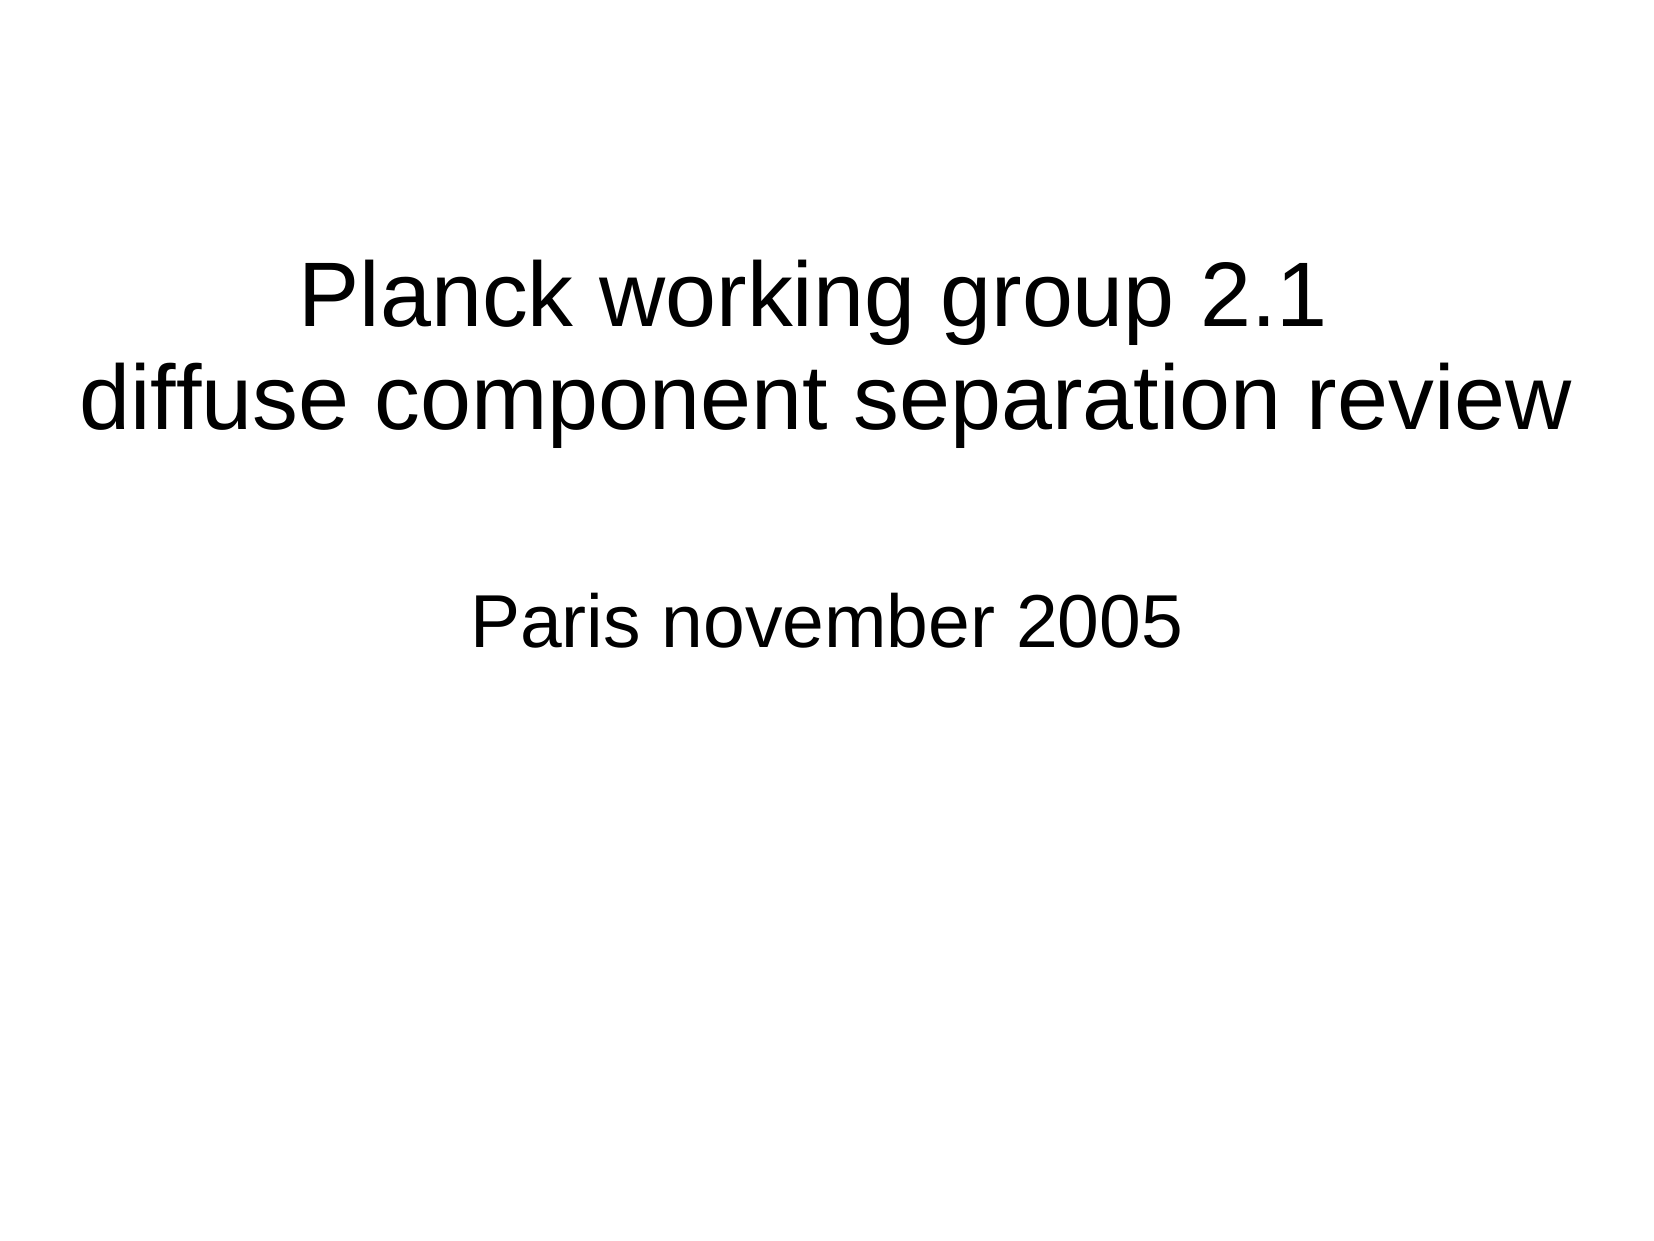

# Planck working group 2.1 diffuse component separation review
Paris november 2005